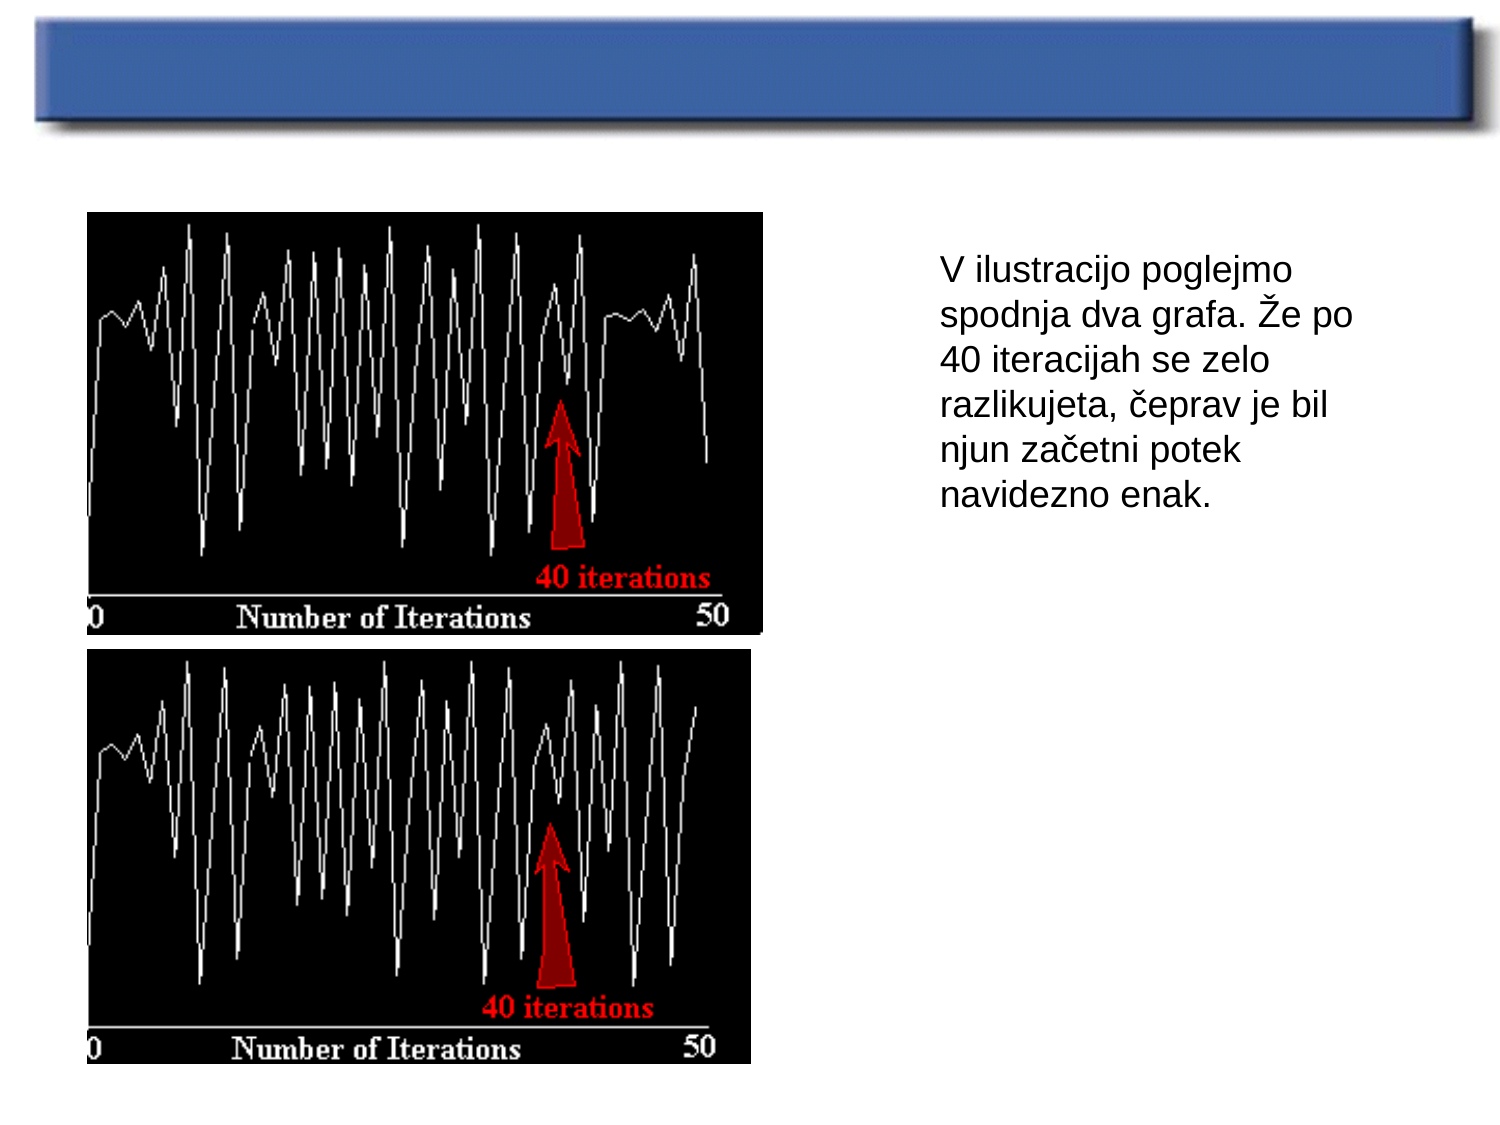

#
V ilustracijo poglejmo spodnja dva grafa. Že po 40 iteracijah se zelo razlikujeta, čeprav je bil njun začetni potek navidezno enak.